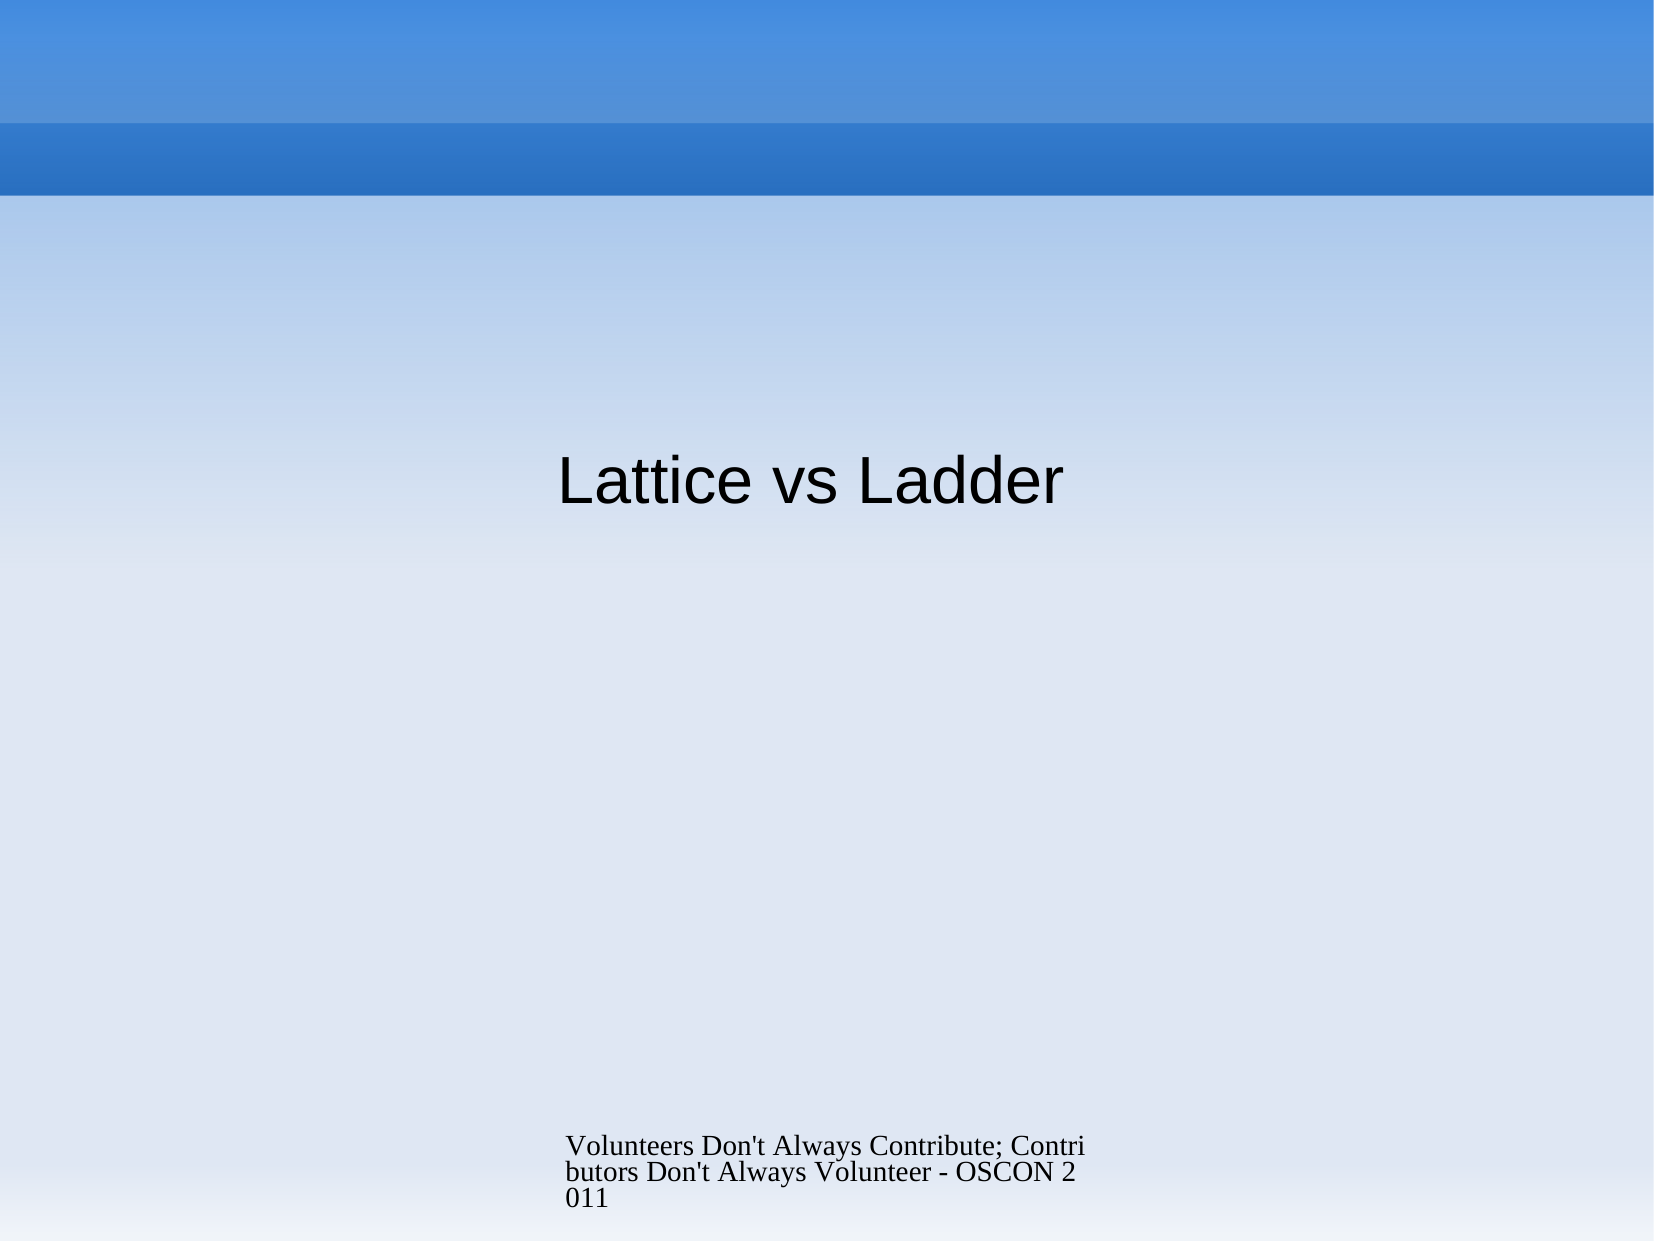

# Lattice vs Ladder
Volunteers Don't Always Contribute; Contributors Don't Always Volunteer - OSCON 2011